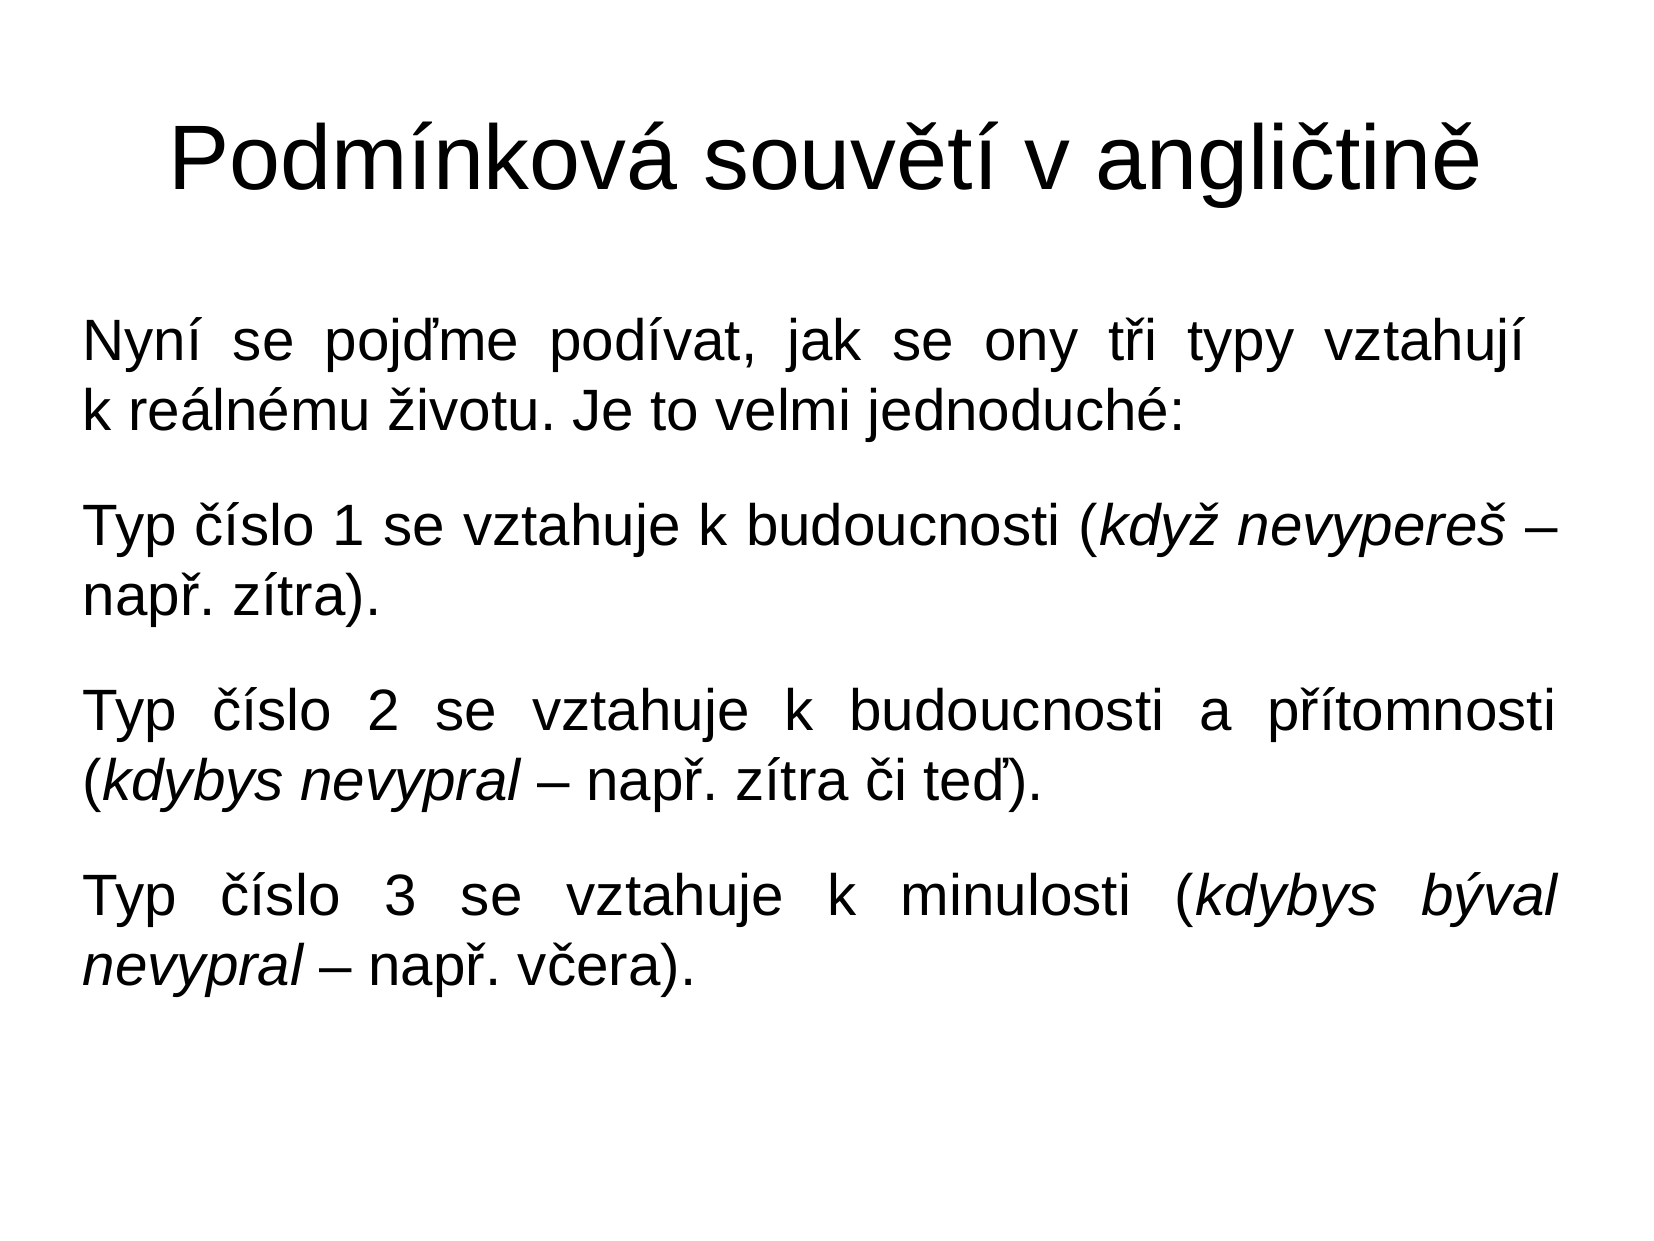

Podmínková souvětí v angličtině
Nyní se pojďme podívat, jak se ony tři typy vztahují
k reálnému životu. Je to velmi jednoduché:
Typ číslo 1 se vztahuje k budoucnosti (když nevypereš – např. zítra).
Typ číslo 2 se vztahuje k budoucnosti a přítomnosti (kdybys nevypral – např. zítra či teď).
Typ číslo 3 se vztahuje k minulosti (kdybys býval nevypral – např. včera).